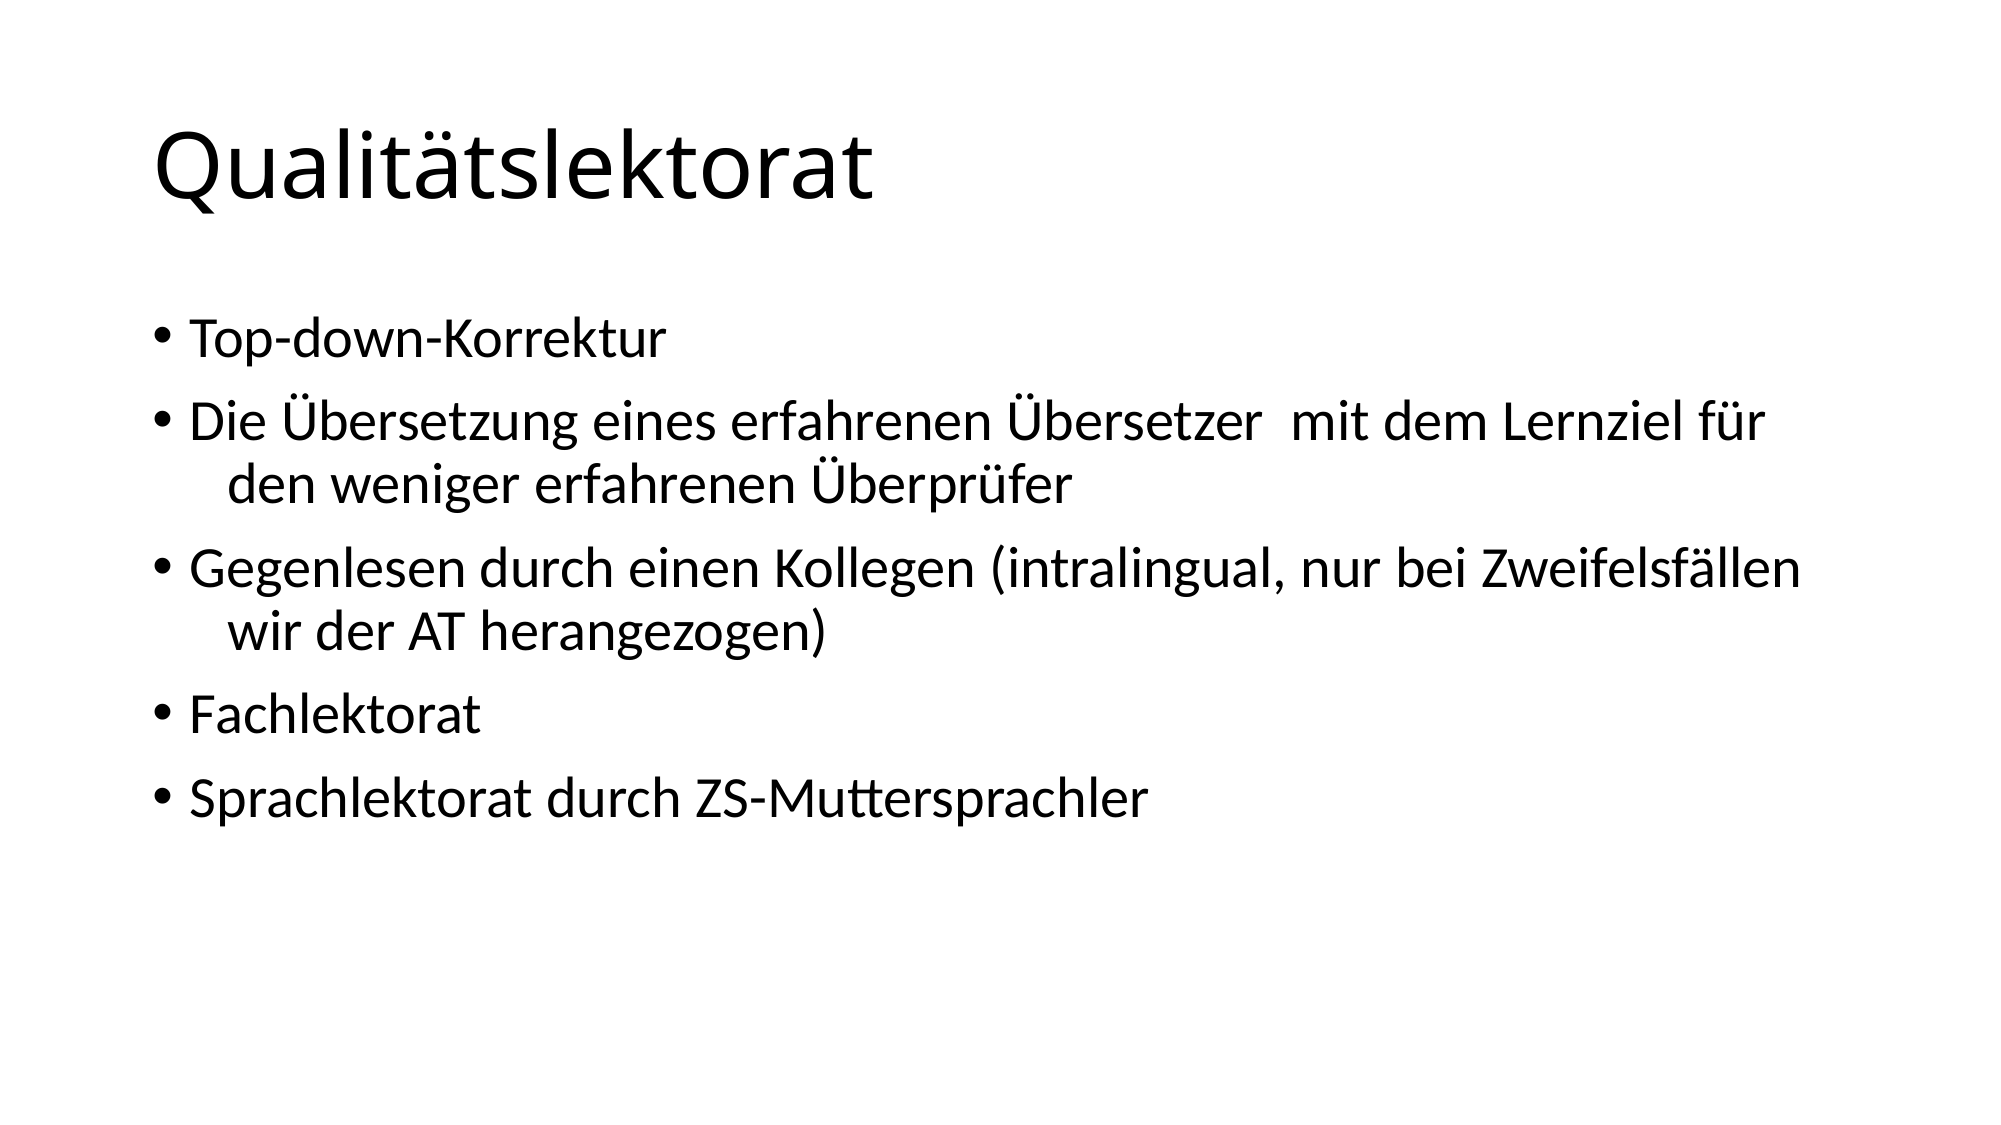

# Qualitätslektorat
Top-down-Korrektur
Die Übersetzung eines erfahrenen Übersetzer mit dem Lernziel für den weniger erfahrenen Überprüfer
Gegenlesen durch einen Kollegen (intralingual, nur bei Zweifelsfällen wir der AT herangezogen)
Fachlektorat
Sprachlektorat durch ZS-Muttersprachler